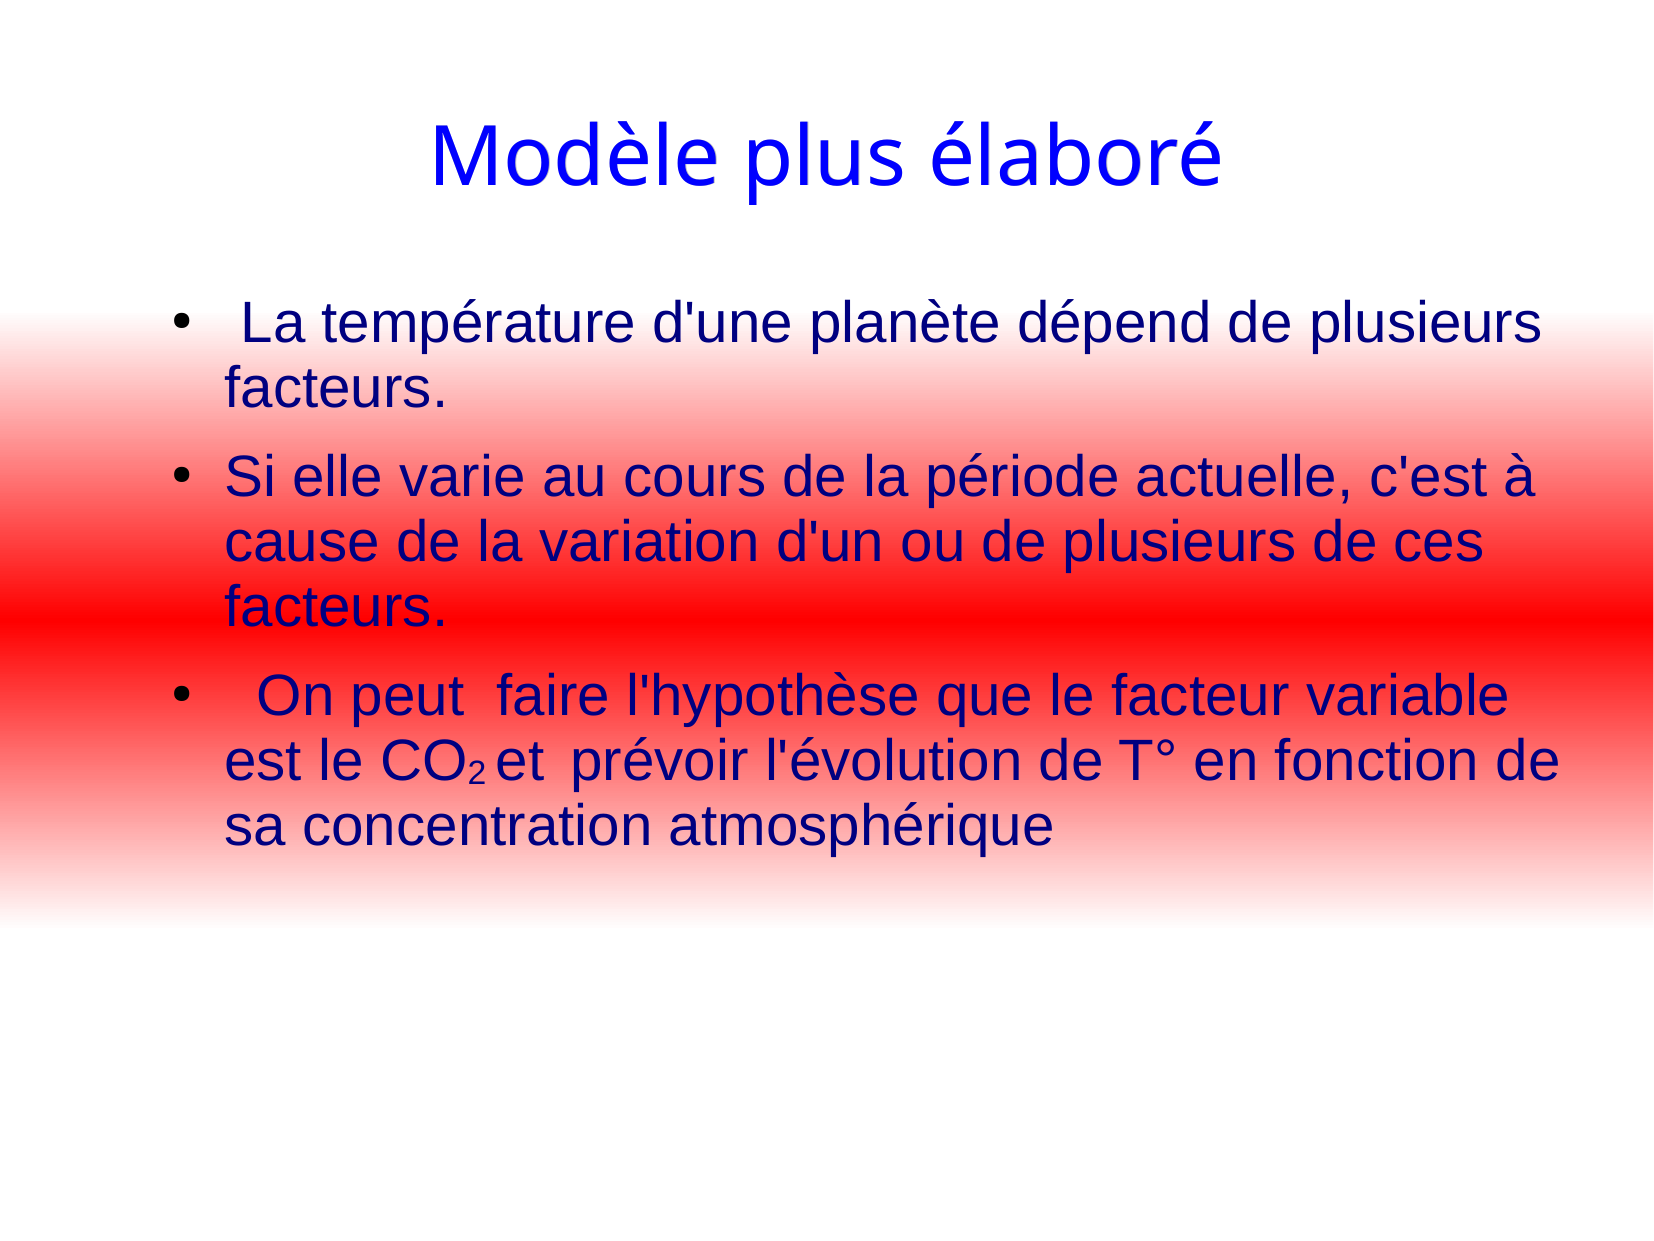

# Modèle plus élaboré
 La température d'une planète dépend de plusieurs facteurs.
Si elle varie au cours de la période actuelle, c'est à cause de la variation d'un ou de plusieurs de ces facteurs.
 On peut faire l'hypothèse que le facteur variable est le CO2 et prévoir l'évolution de T° en fonction de sa concentration atmosphérique